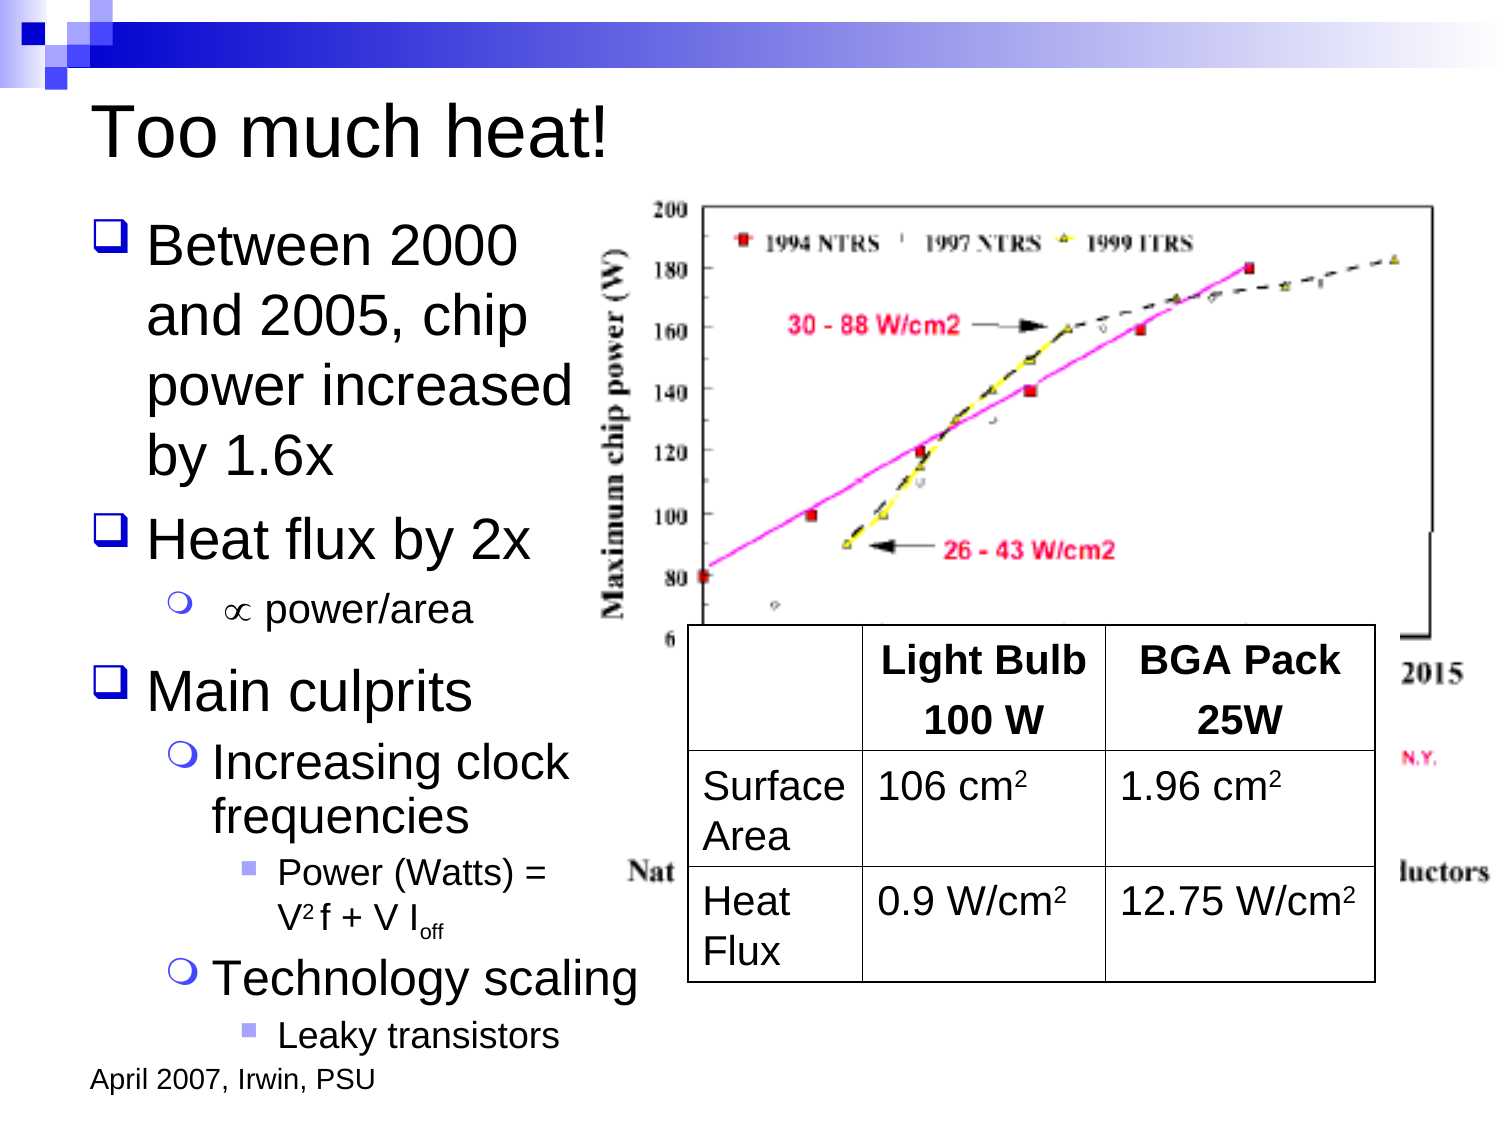

# Too much heat!
Between 2000 and 2005, chip power increased by 1.6x
Heat flux by 2x
  power/area
| | Light Bulb 100 W | BGA Pack 25W |
| --- | --- | --- |
| Surface Area | 106 cm2 | 1.96 cm2 |
| Heat Flux | 0.9 W/cm2 | 12.75 W/cm2 |
Main culprits
Increasing clock frequencies
Power (Watts) = V2 f + V Ioff
Technology scaling
Leaky transistors
April 2007, Irwin, PSU